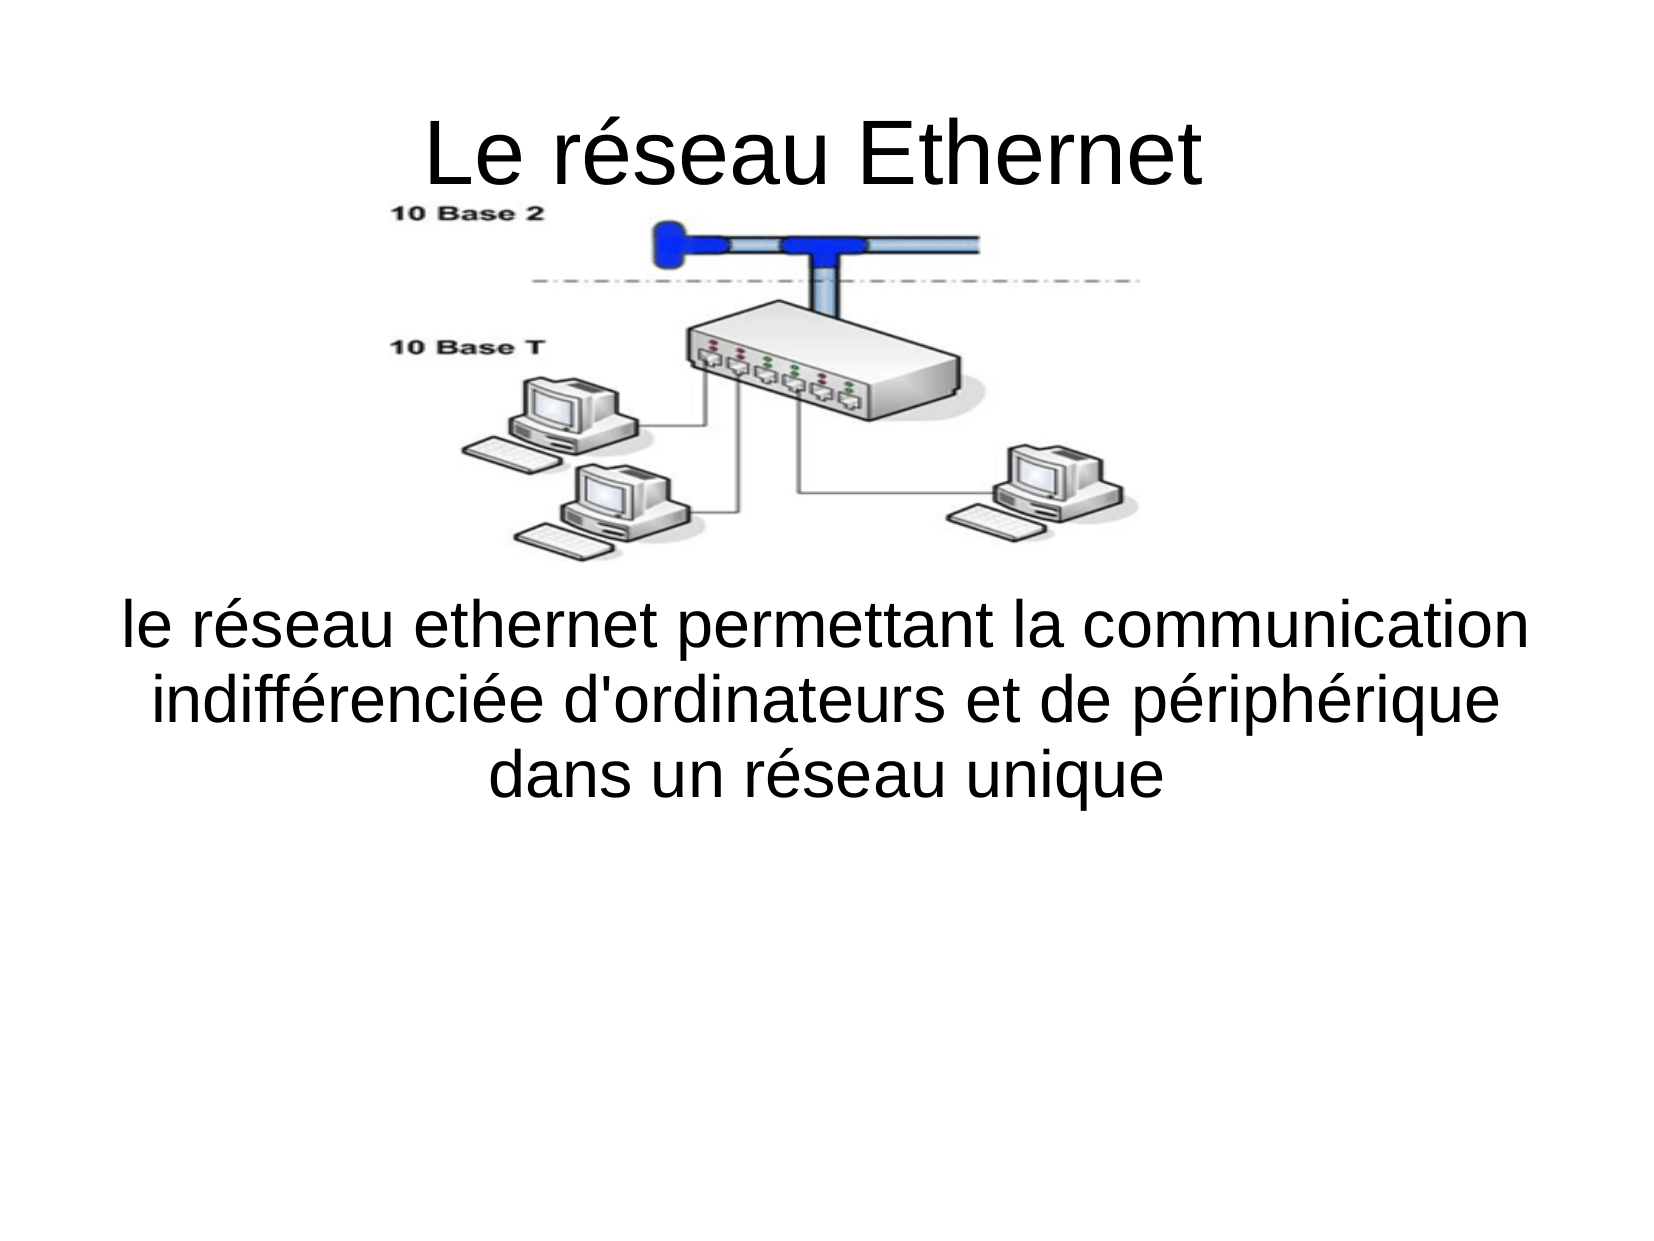

# Le réseau Ethernet
le réseau ethernet permettant la communication indifférenciée d'ordinateurs et de périphérique dans un réseau unique